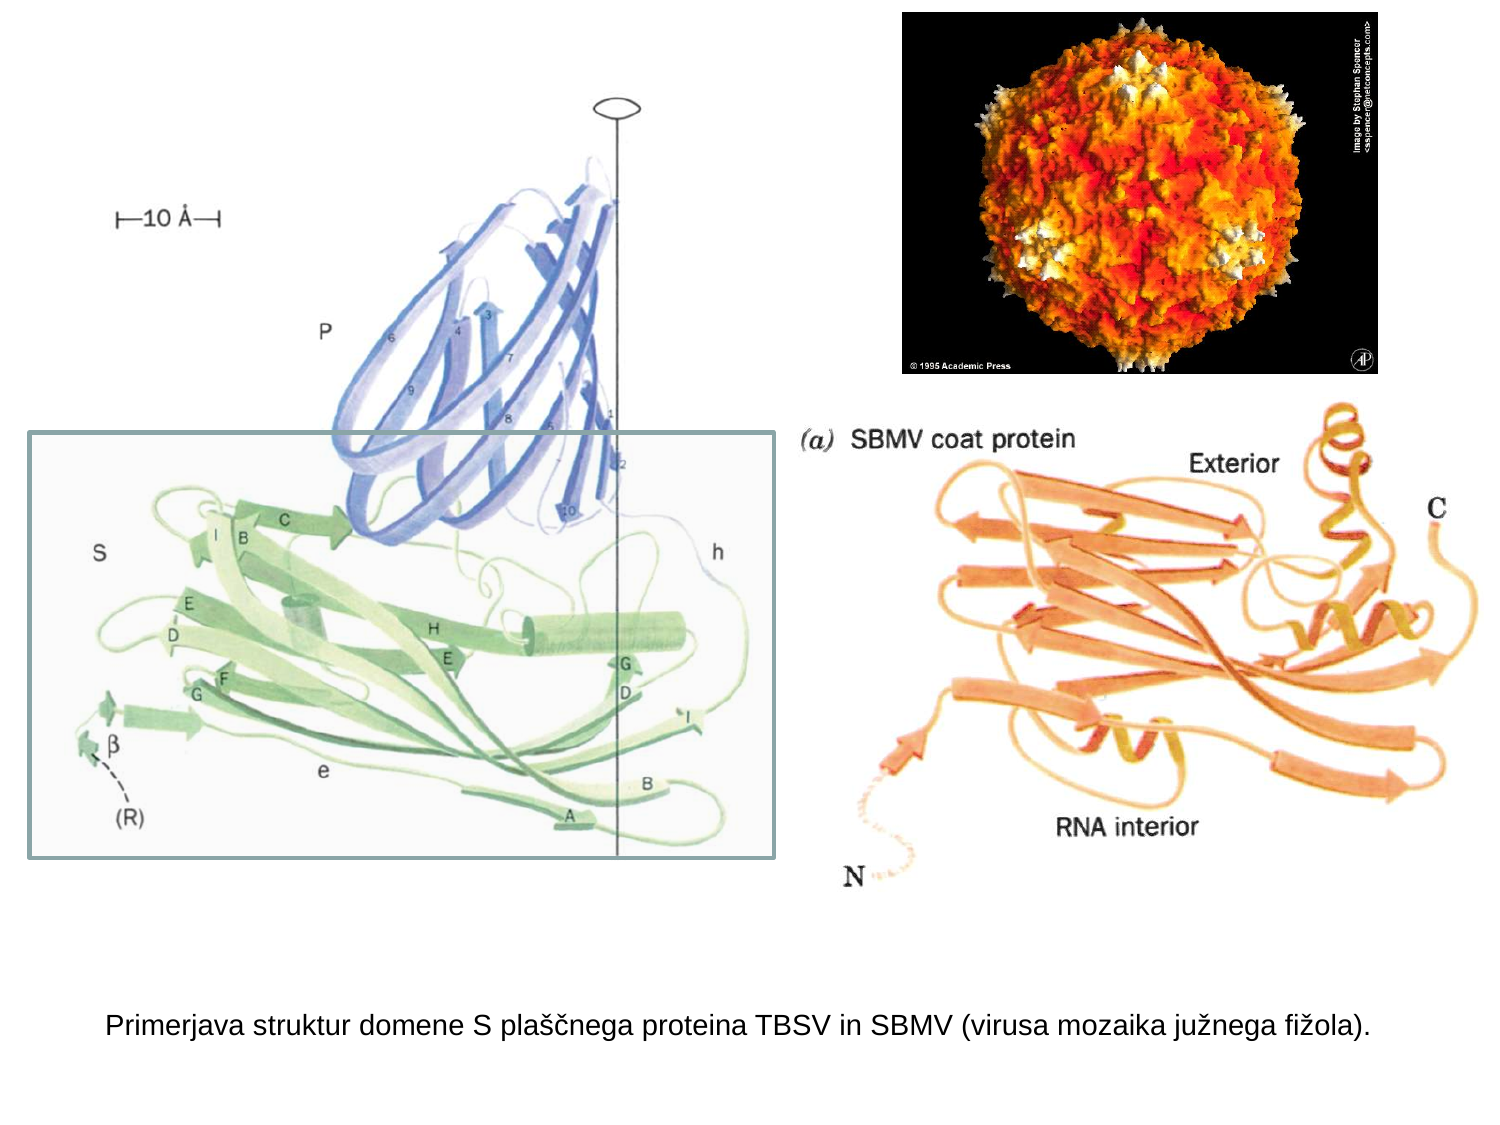

Primerjava struktur domene S plaščnega proteina TBSV in SBMV (virusa mozaika južnega fižola).